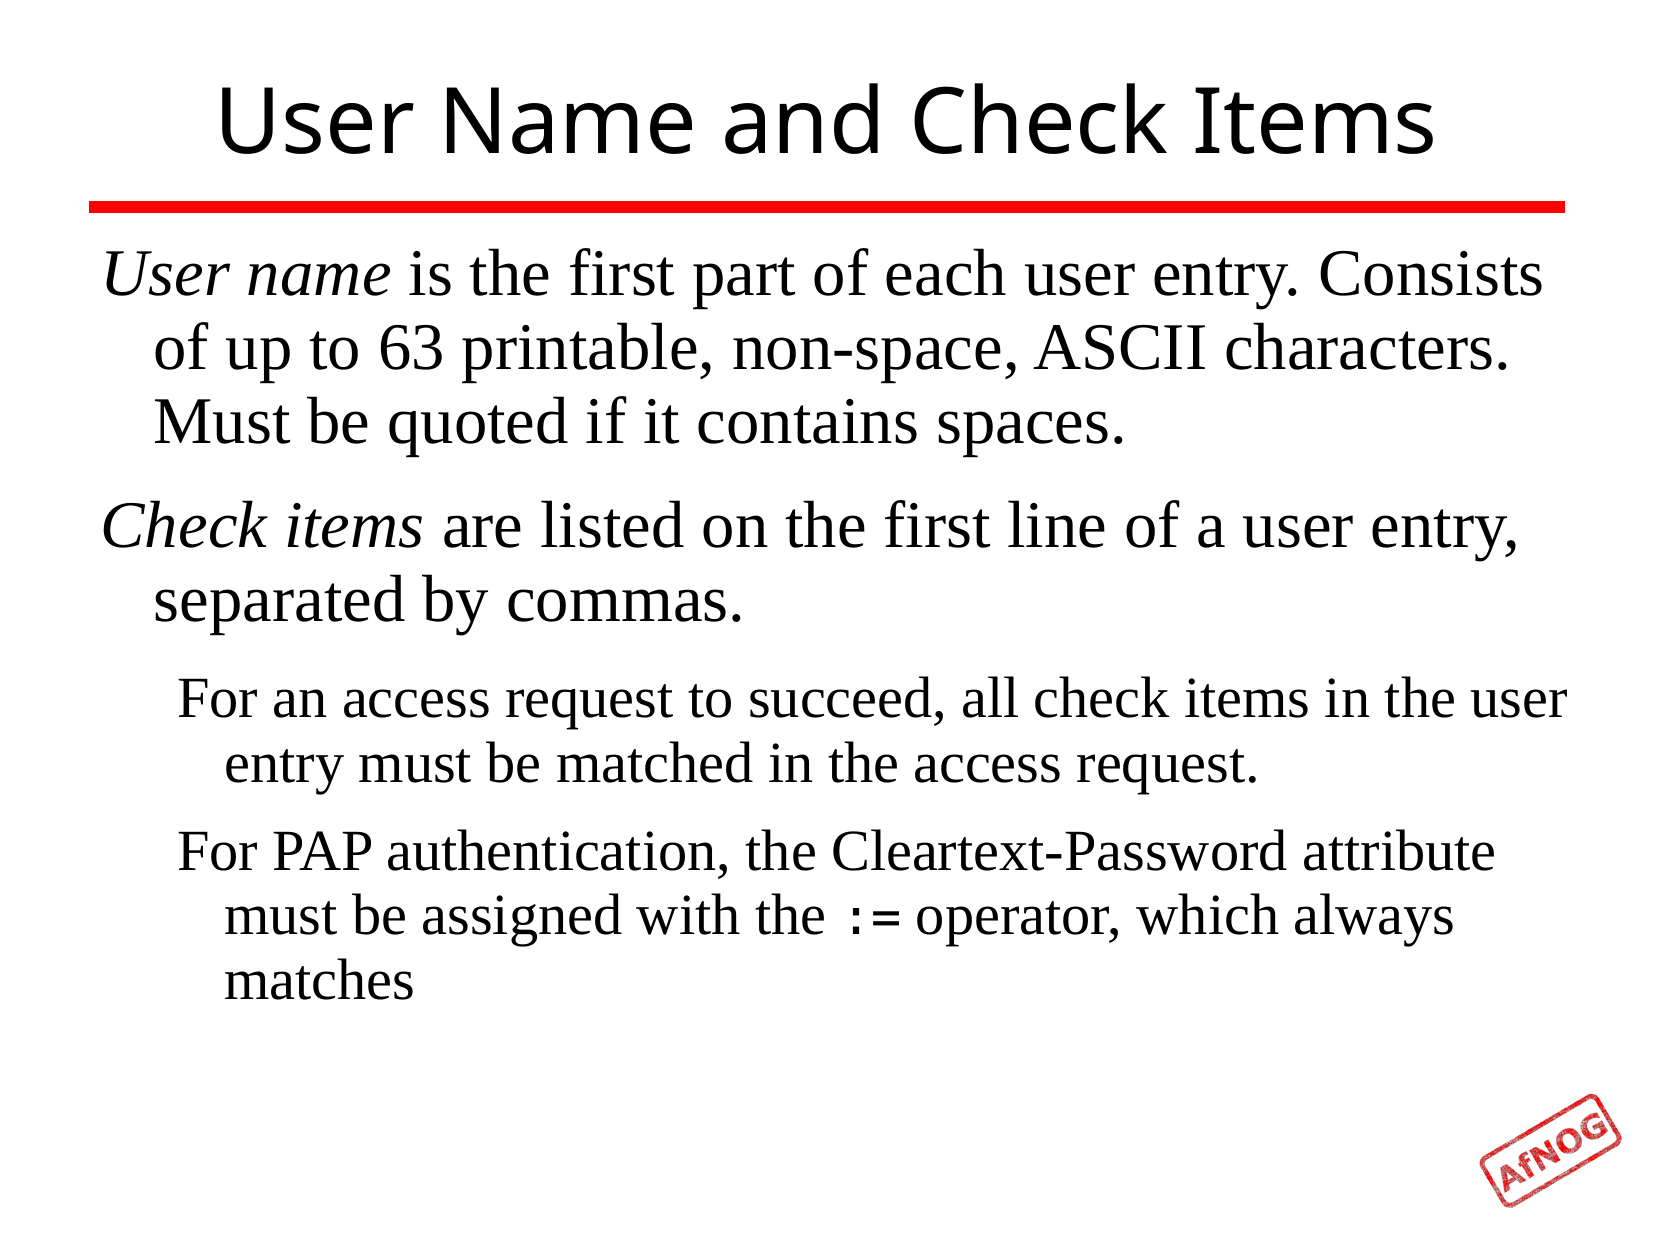

# User Name and Check Items
User name is the first part of each user entry. Consists of up to 63 printable, non-space, ASCII characters. Must be quoted if it contains spaces.
Check items are listed on the first line of a user entry, separated by commas.
For an access request to succeed, all check items in the user entry must be matched in the access request.
For PAP authentication, the Cleartext-Password attribute must be assigned with the := operator, which always matches